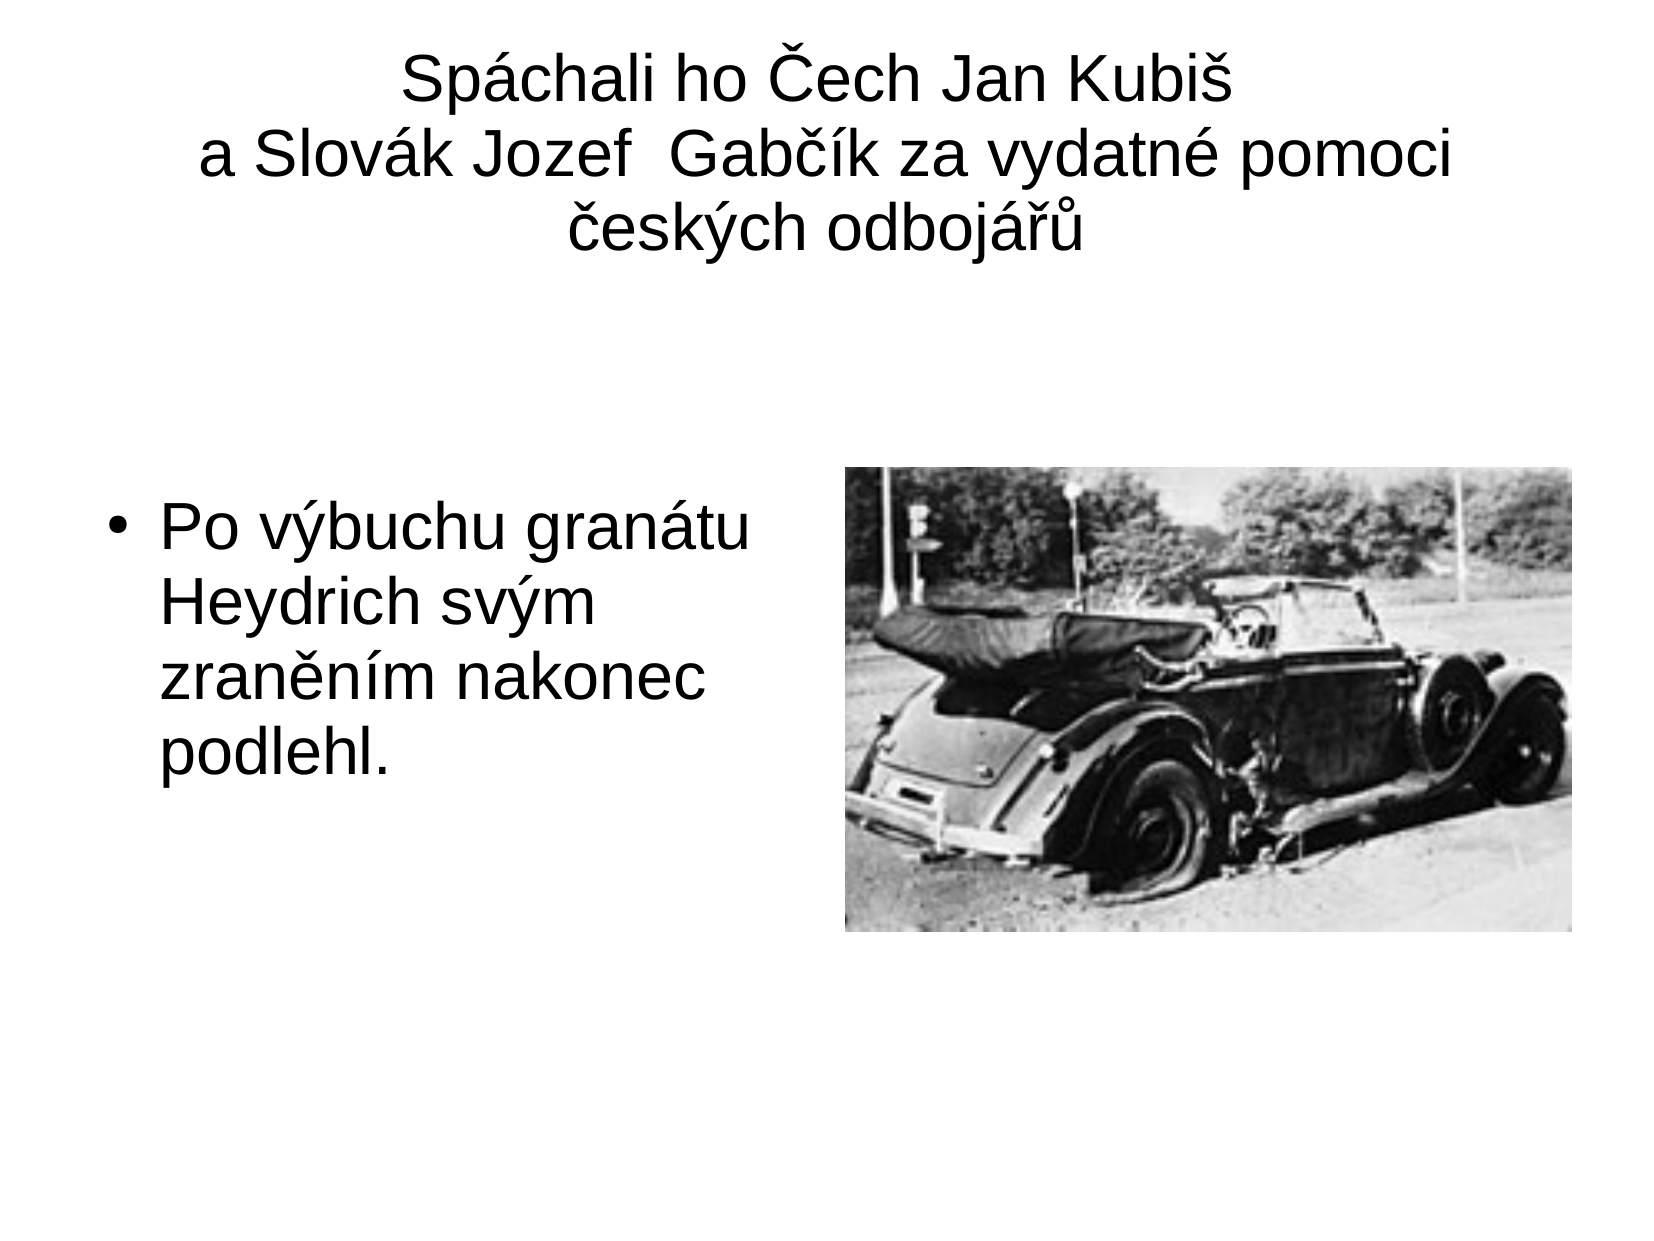

# Spáchali ho Čech Jan Kubiš a Slovák Jozef Gabčík za vydatné pomoci českých odbojářů
Po výbuchu granátu Heydrich svým zraněním nakonec podlehl.